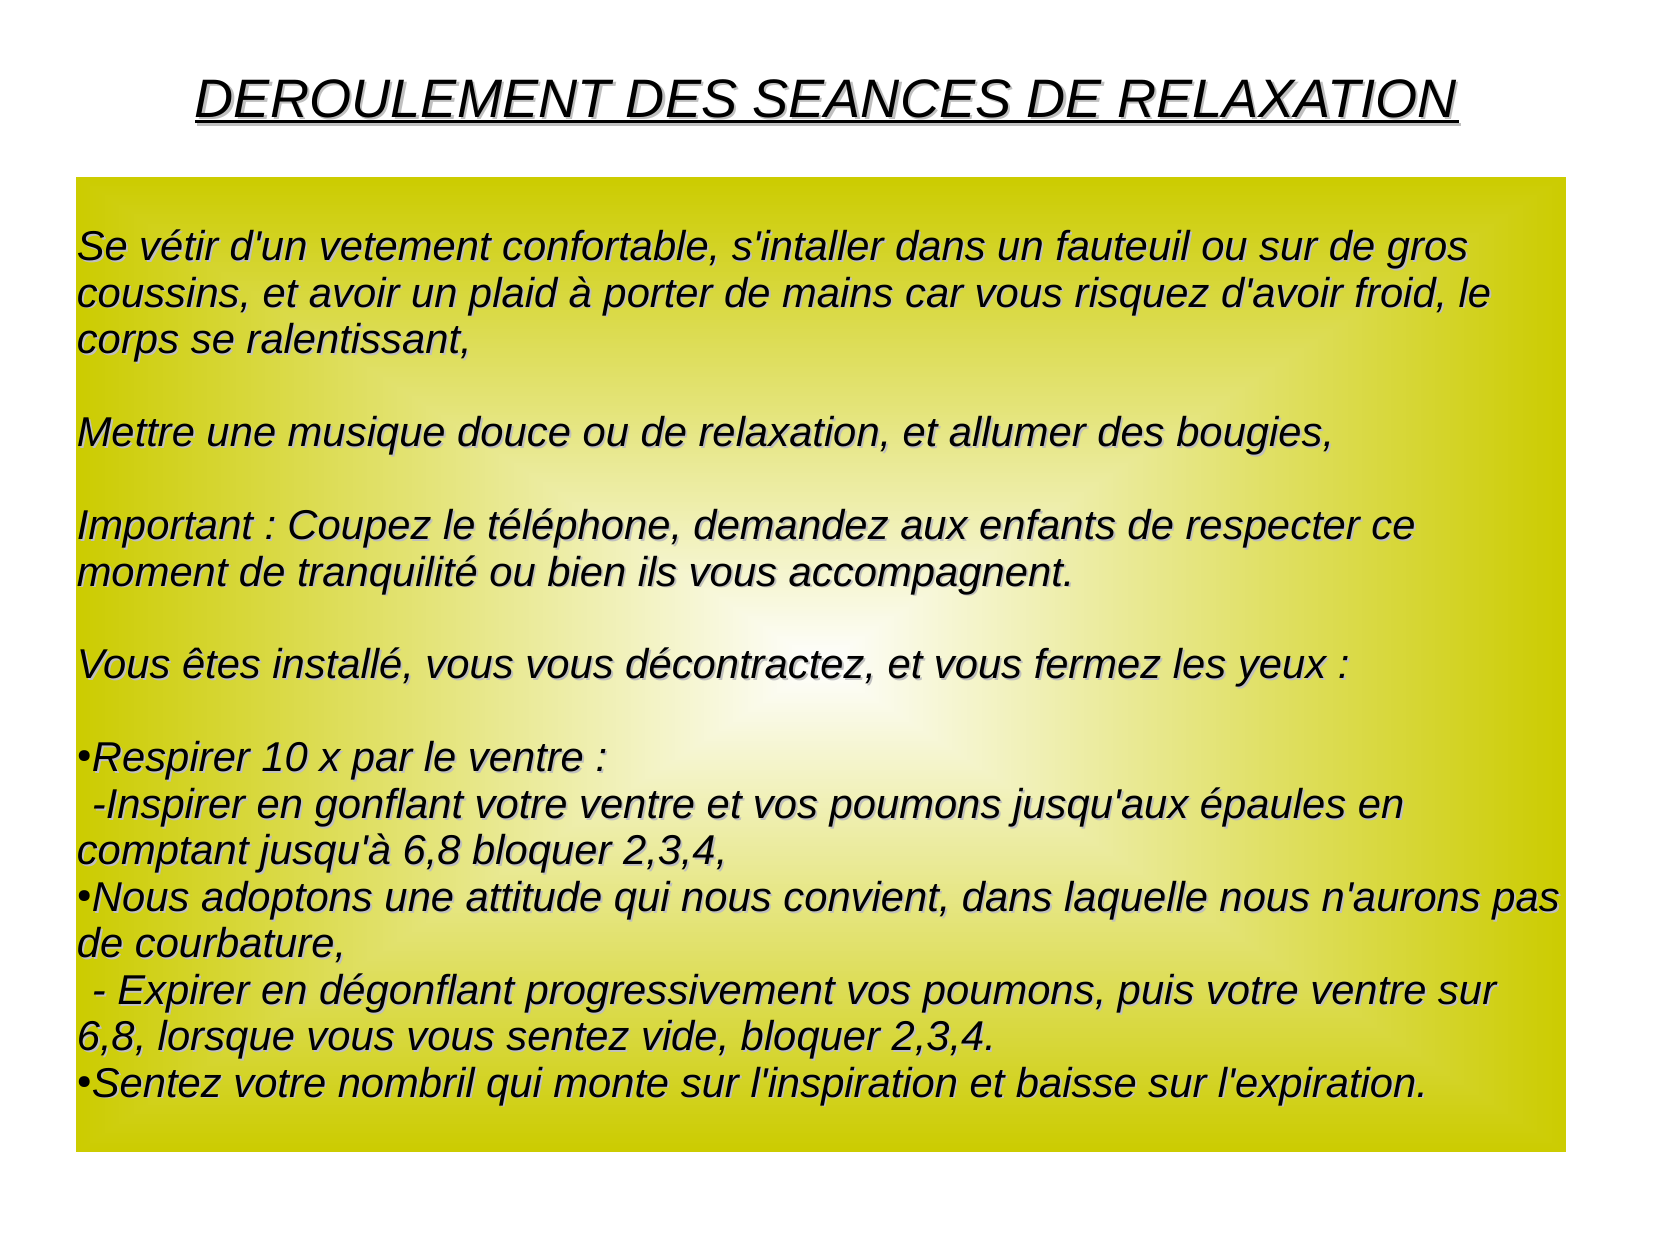

# DEROULEMENT DES SEANCES DE RELAXATION
Se vétir d'un vetement confortable, s'intaller dans un fauteuil ou sur de gros coussins, et avoir un plaid à porter de mains car vous risquez d'avoir froid, le corps se ralentissant,
Mettre une musique douce ou de relaxation, et allumer des bougies,
Important : Coupez le téléphone, demandez aux enfants de respecter ce moment de tranquilité ou bien ils vous accompagnent.
Vous êtes installé, vous vous décontractez, et vous fermez les yeux :
Respirer 10 x par le ventre :
-Inspirer en gonflant votre ventre et vos poumons jusqu'aux épaules en comptant jusqu'à 6,8 bloquer 2,3,4,
Nous adoptons une attitude qui nous convient, dans laquelle nous n'aurons pas de courbature,
- Expirer en dégonflant progressivement vos poumons, puis votre ventre sur 6,8, lorsque vous vous sentez vide, bloquer 2,3,4.
Sentez votre nombril qui monte sur l'inspiration et baisse sur l'expiration.